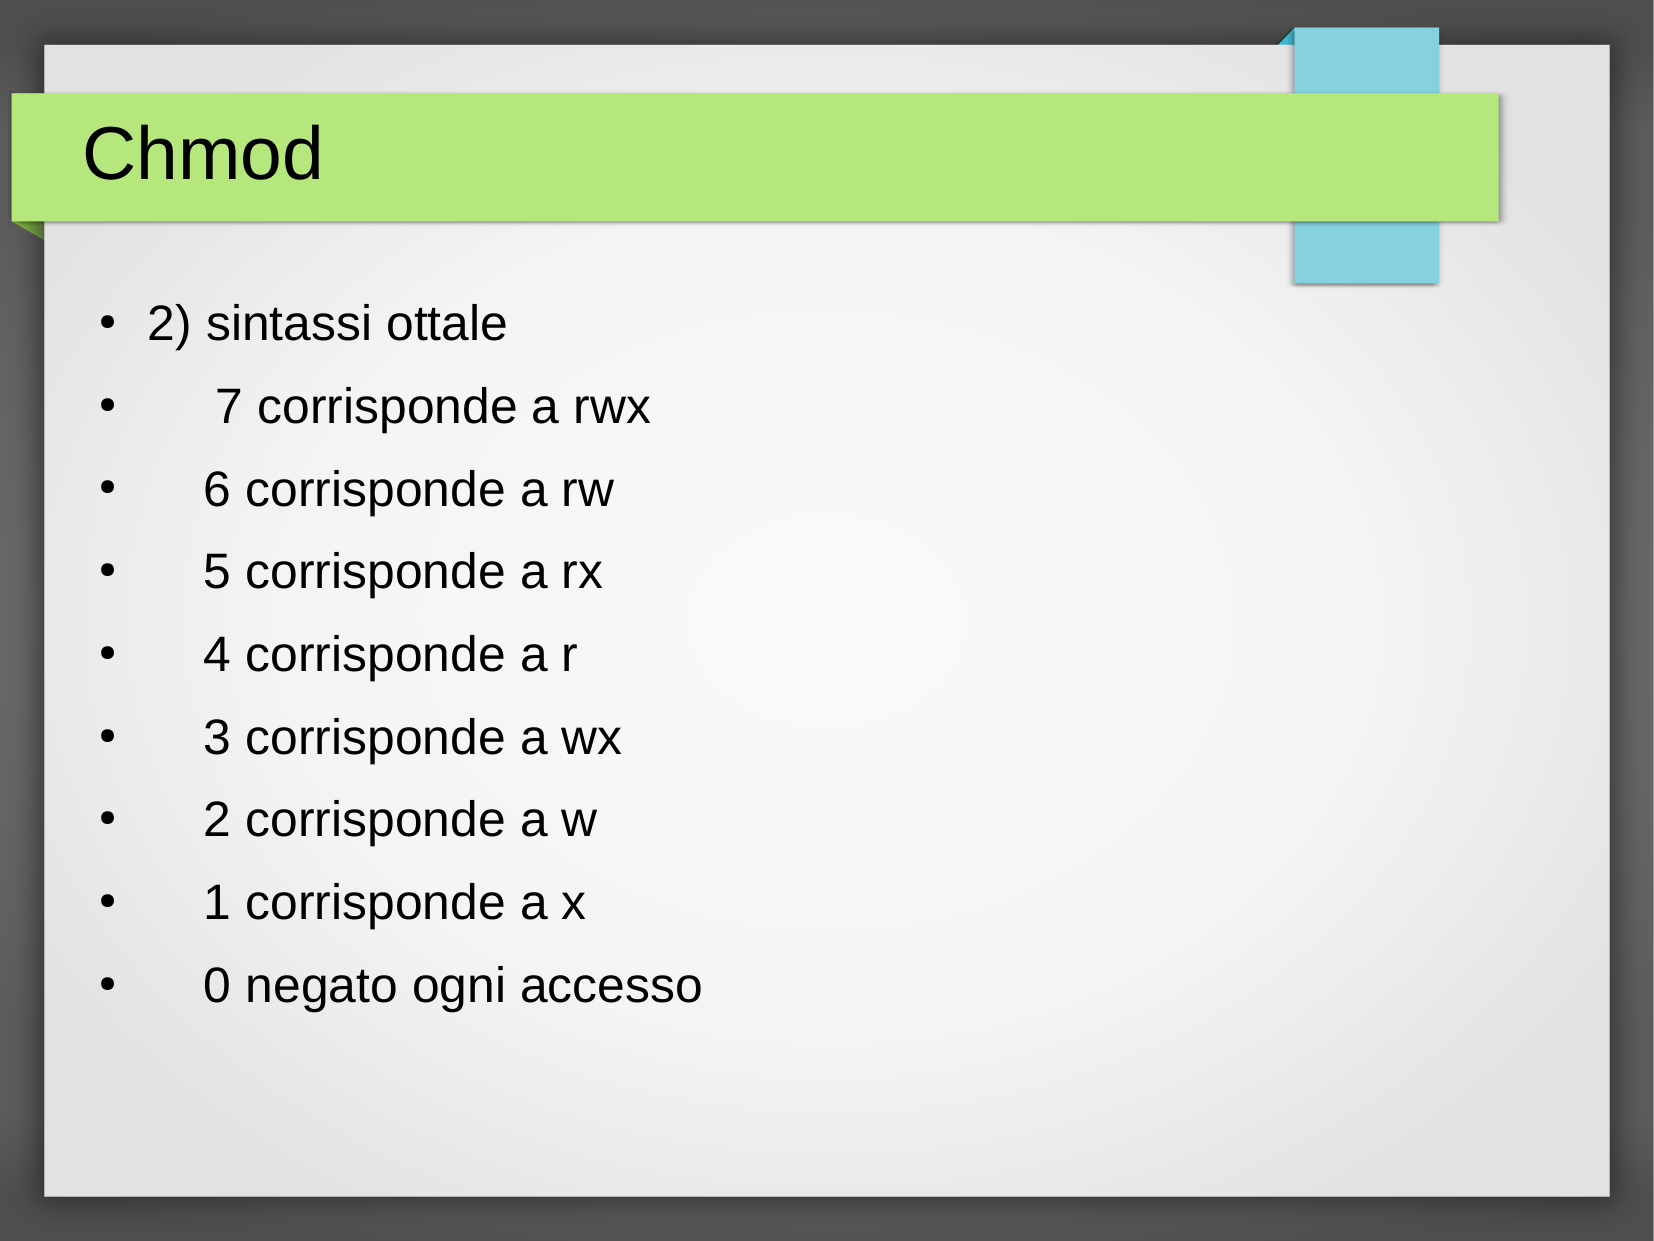

# Chmod
2) sintassi ottale
 	7 corrisponde a rwx
 6 corrisponde a rw
 5 corrisponde a rx
 4 corrisponde a r
 3 corrisponde a wx
 2 corrisponde a w
 1 corrisponde a x
 0 negato ogni accesso